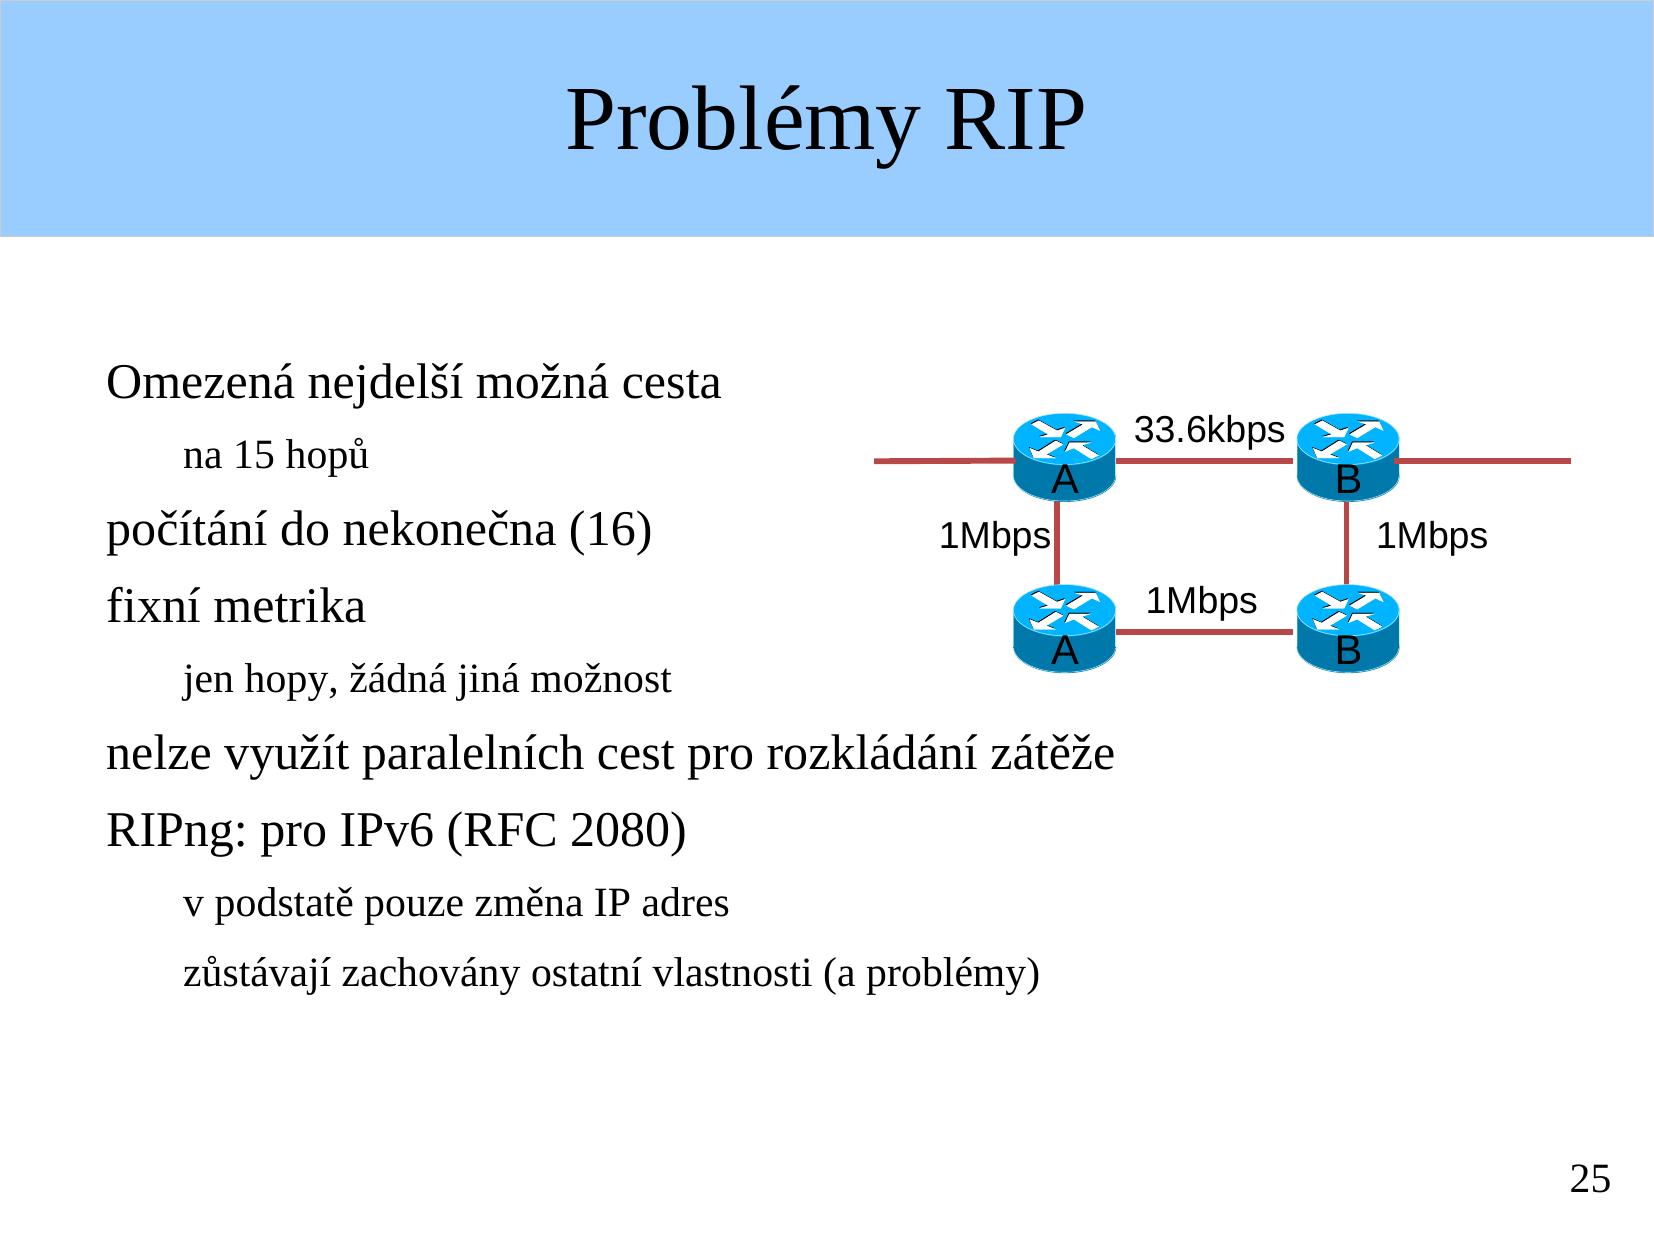

# Problémy RIP
Omezená nejdelší možná cesta
na 15 hopů
počítání do nekonečna (16)
fixní metrika
jen hopy, žádná jiná možnost
nelze využít paralelních cest pro rozkládání zátěže
RIPng: pro IPv6 (RFC 2080)
v podstatě pouze změna IP adres
zůstávají zachovány ostatní vlastnosti (a problémy)
33.6kbps
A
B
1Mbps
1Mbps
1Mbps
A
B